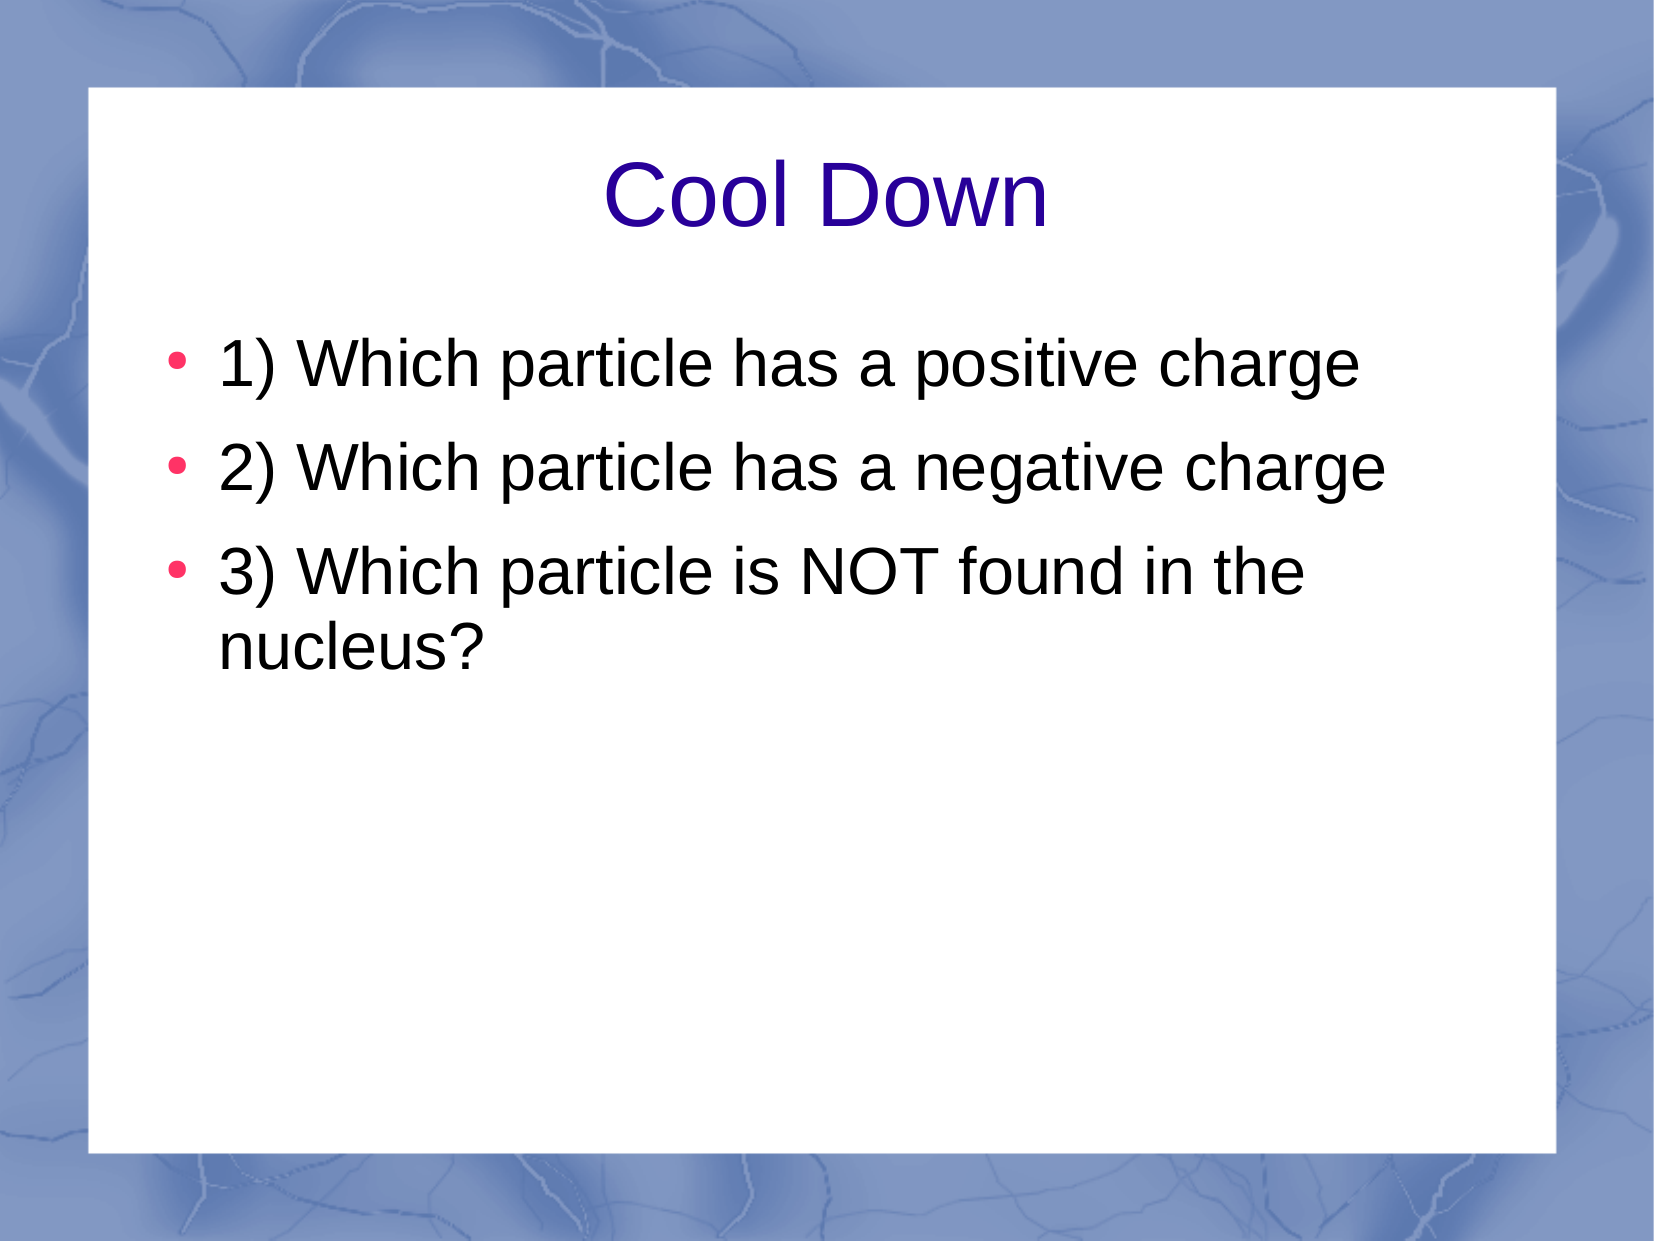

# Cool Down
1) Which particle has a positive charge
2) Which particle has a negative charge
3) Which particle is NOT found in the nucleus?